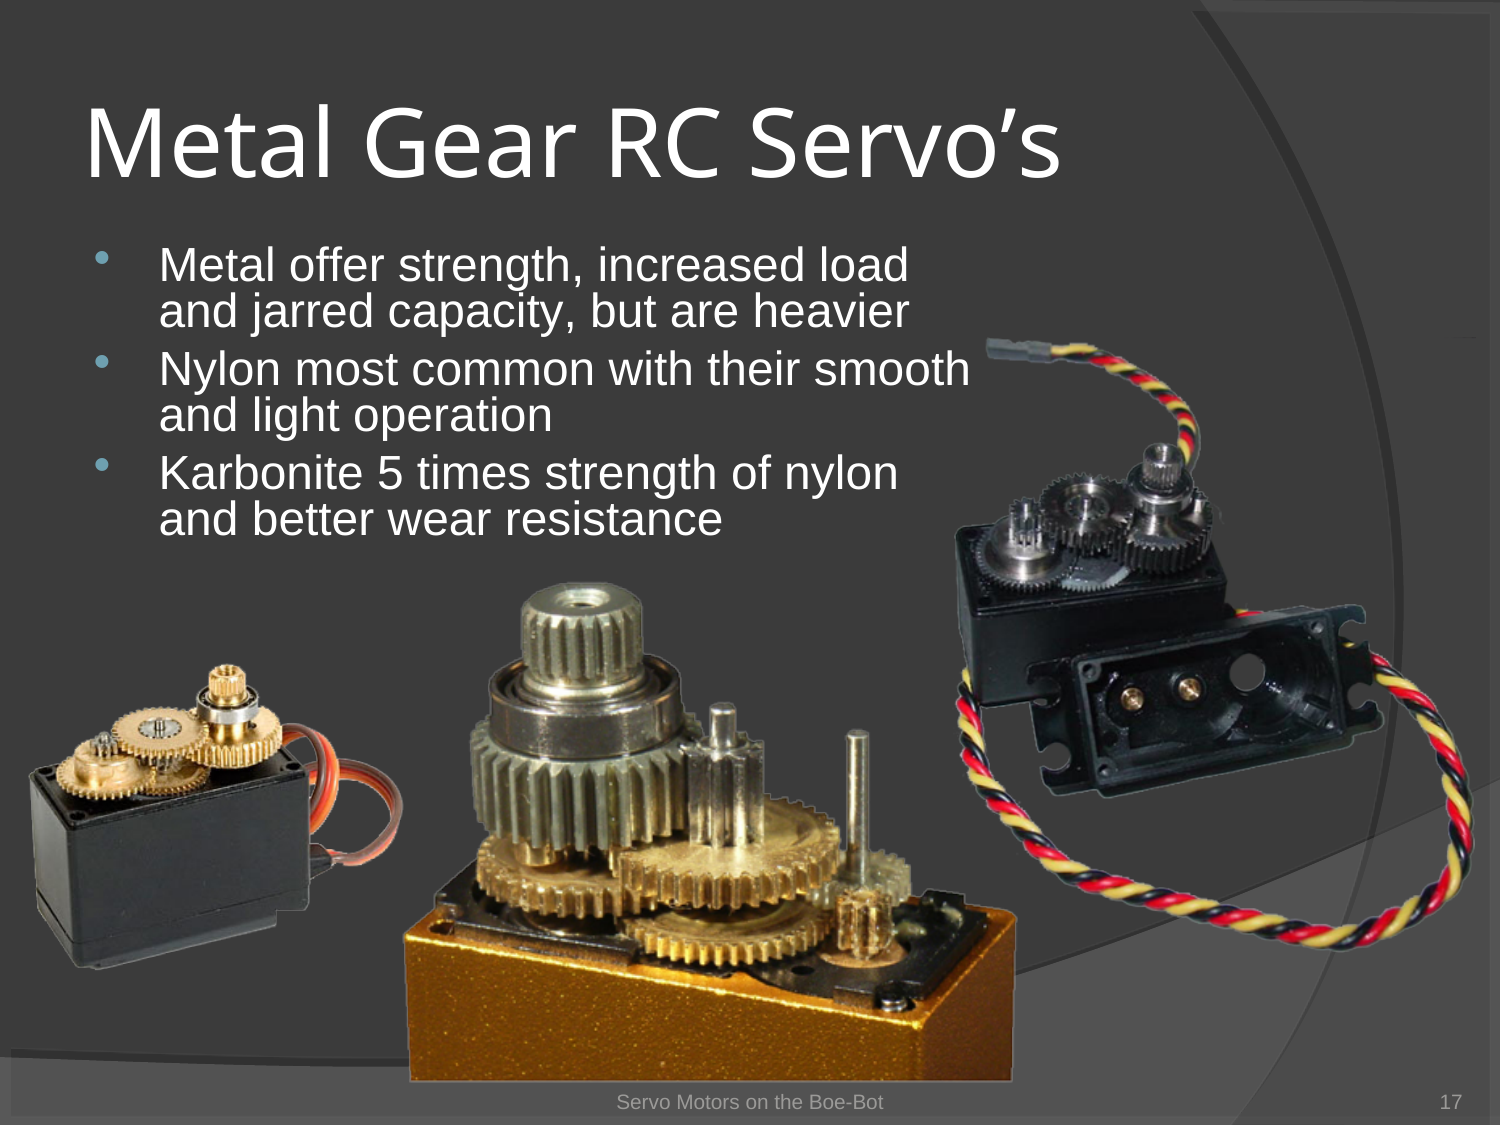

# Metal Gear RC Servo’s
Metal offer strength, increased load and jarred capacity, but are heavier
Nylon most common with their smooth and light operation
Karbonite 5 times strength of nylon and better wear resistance
Servo Motors on the Boe-Bot